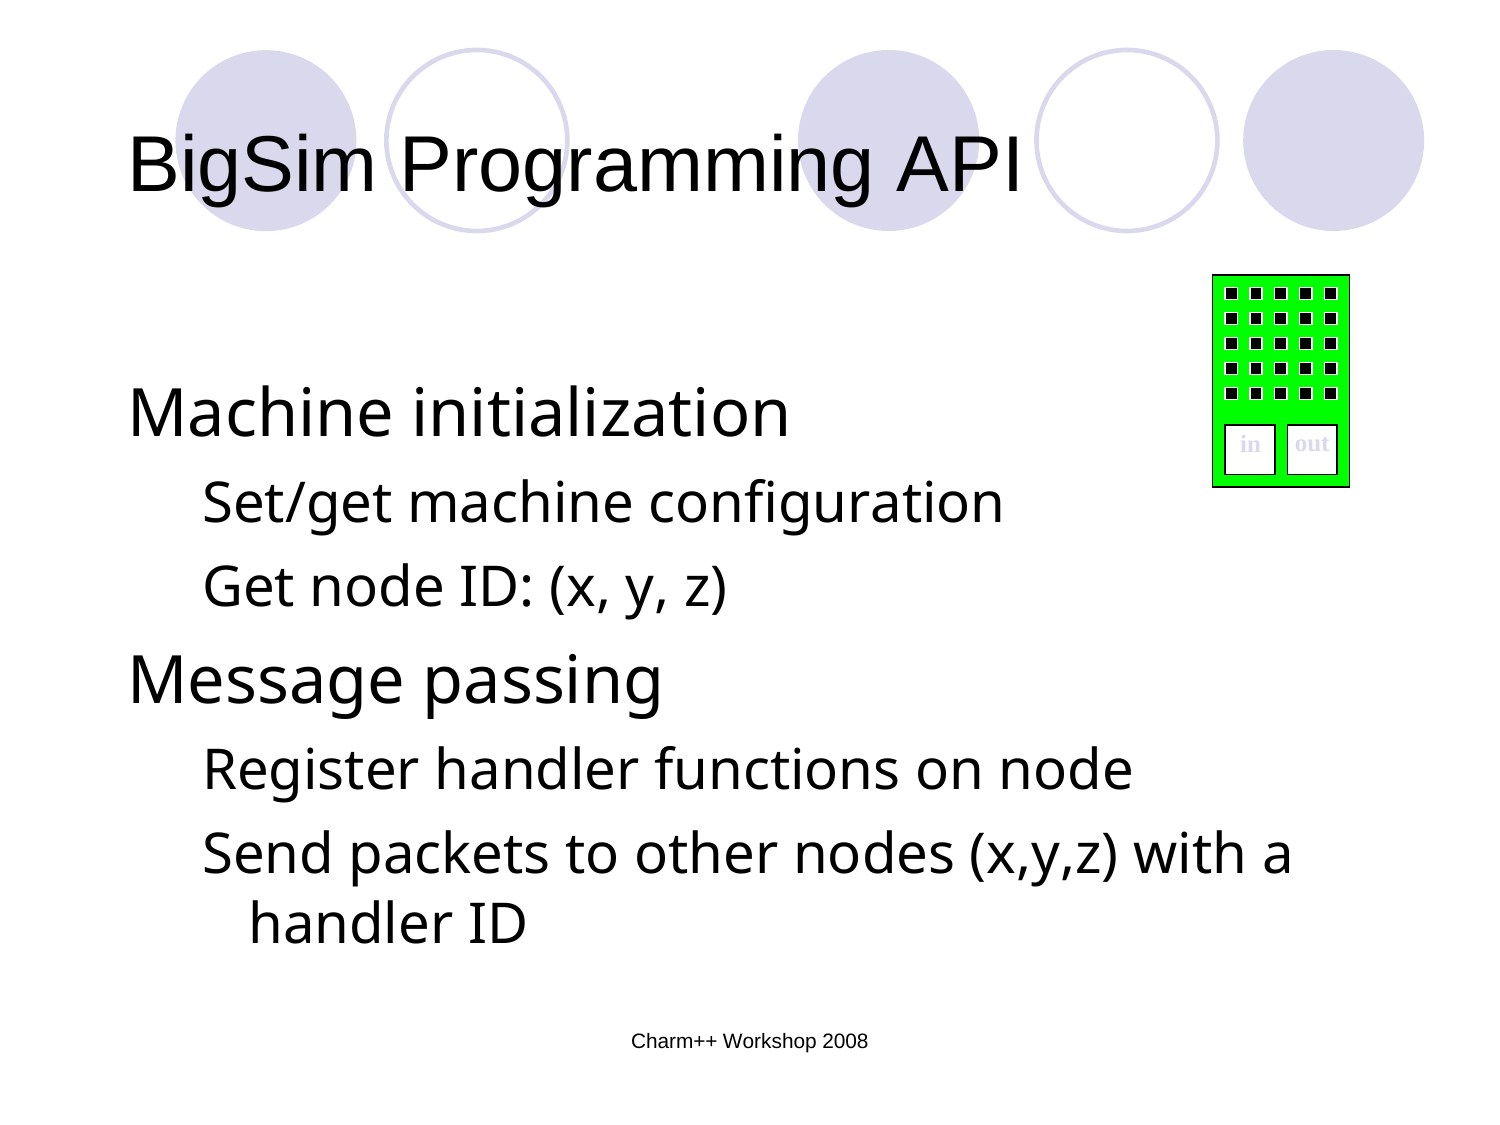

# BigSim Programming API
out
in
Machine initialization
Set/get machine configuration
Get node ID: (x, y, z)
Message passing
Register handler functions on node
Send packets to other nodes (x,y,z) with a handler ID
Charm++ Workshop 2008